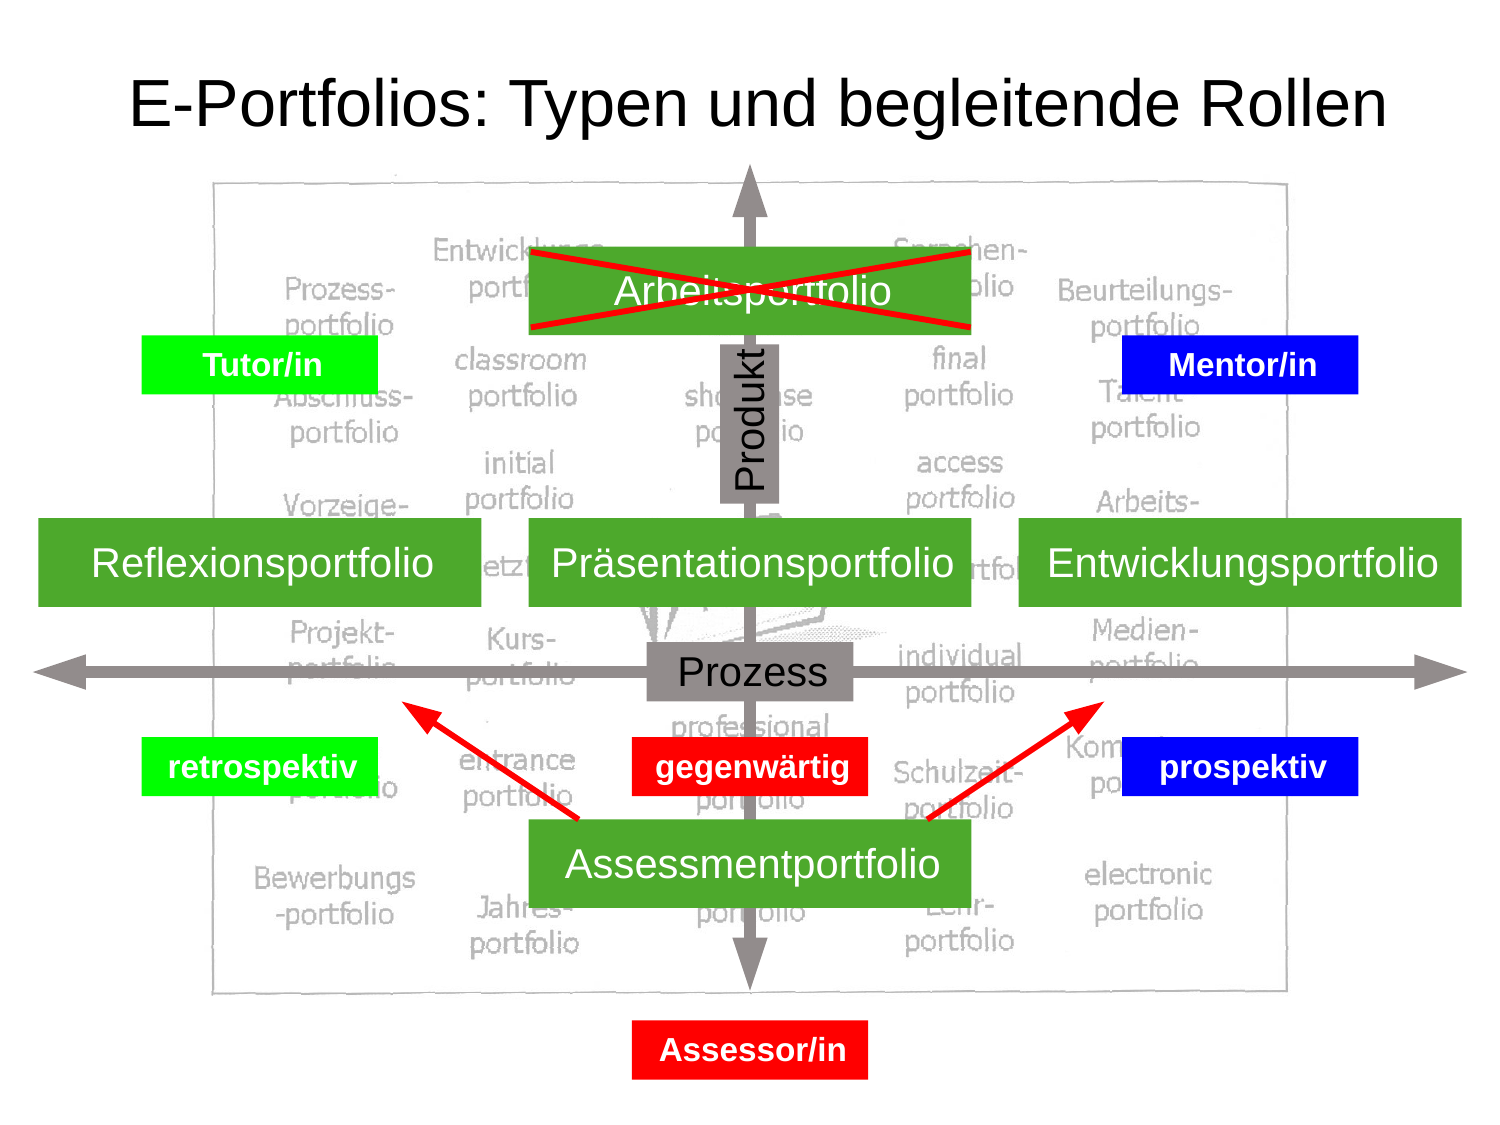

# E-Portfolios: Typen und begleitende Rollen
Arbeitsportfolio
Tutor/in
Mentor/in
Produkt
Reflexionsportfolio
Präsentationsportfolio
Entwicklungsportfolio
Prozess
retrospektiv
gegenwärtig
prospektiv
Assessmentportfolio
Assessor/in